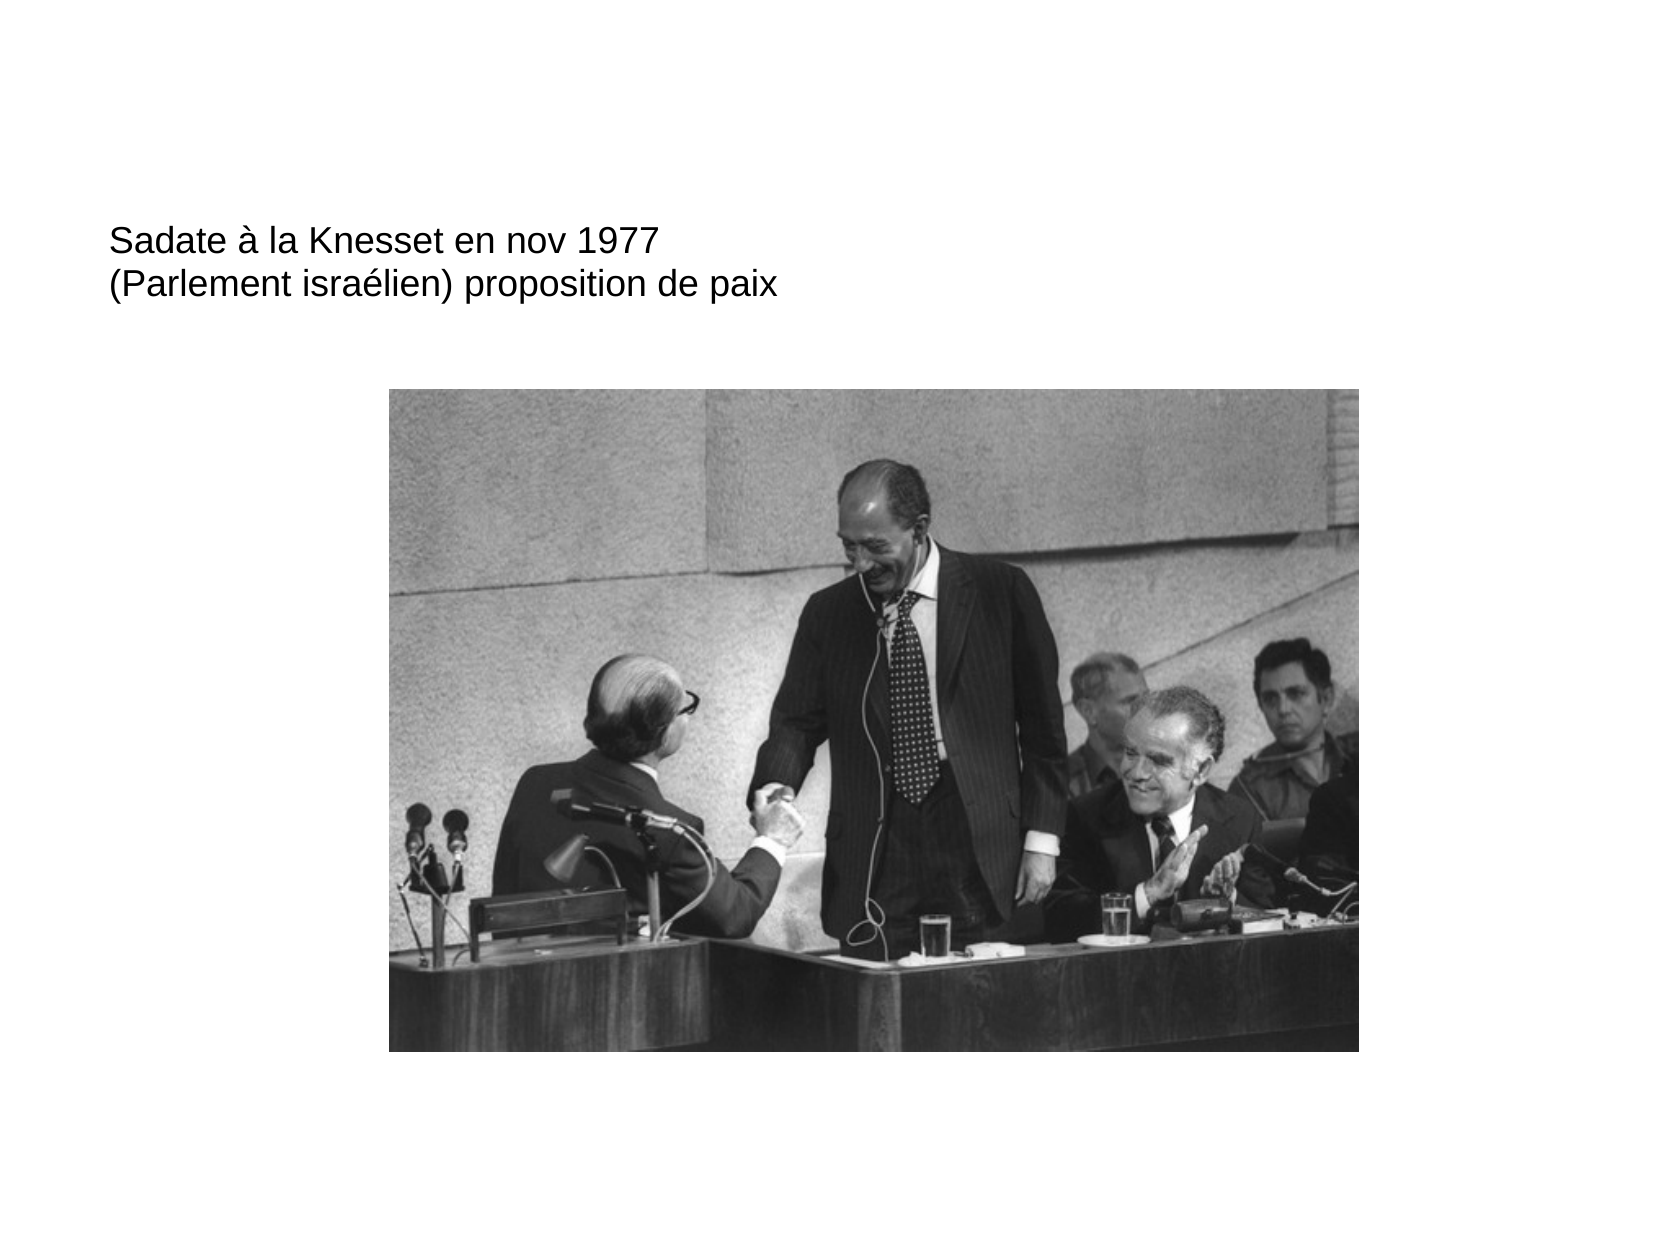

Sadate à la Knesset en nov 1977
(Parlement israélien) proposition de paix